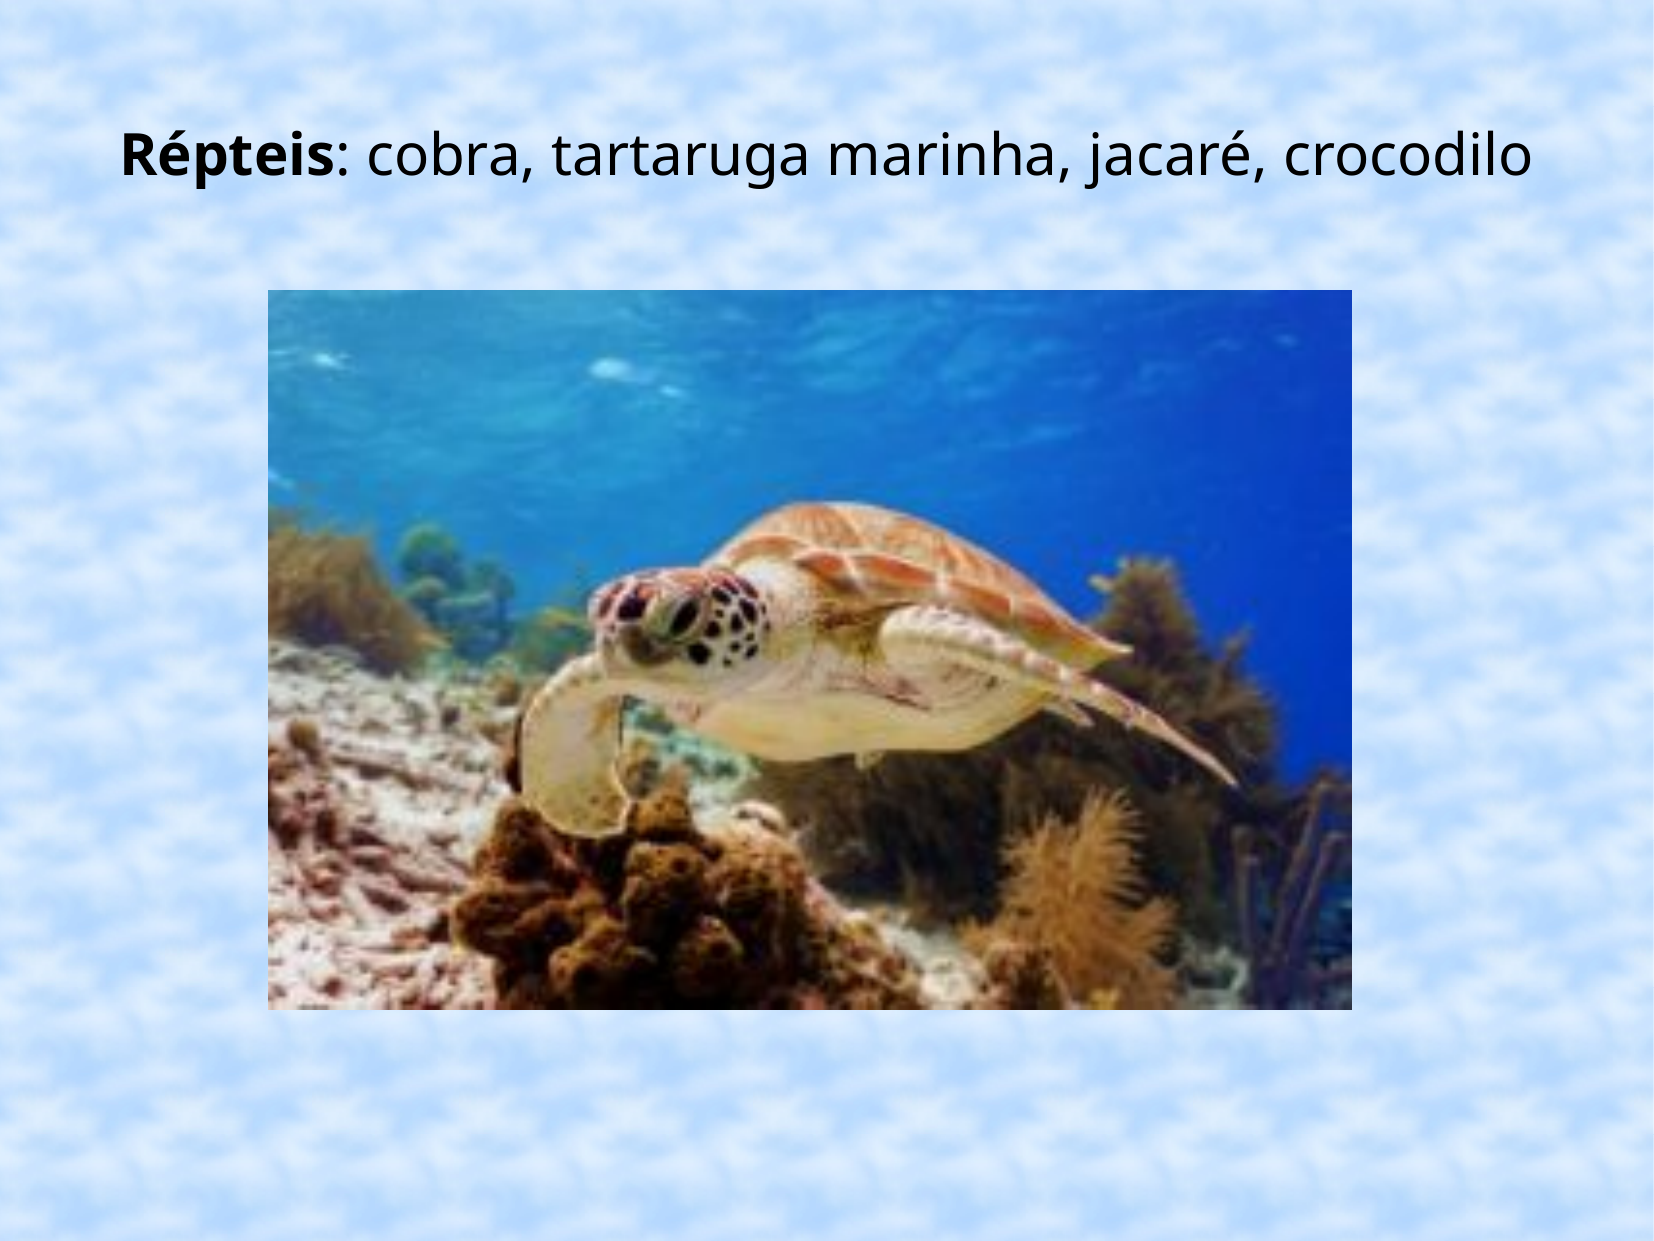

# Répteis: cobra, tartaruga marinha, jacaré, crocodilo